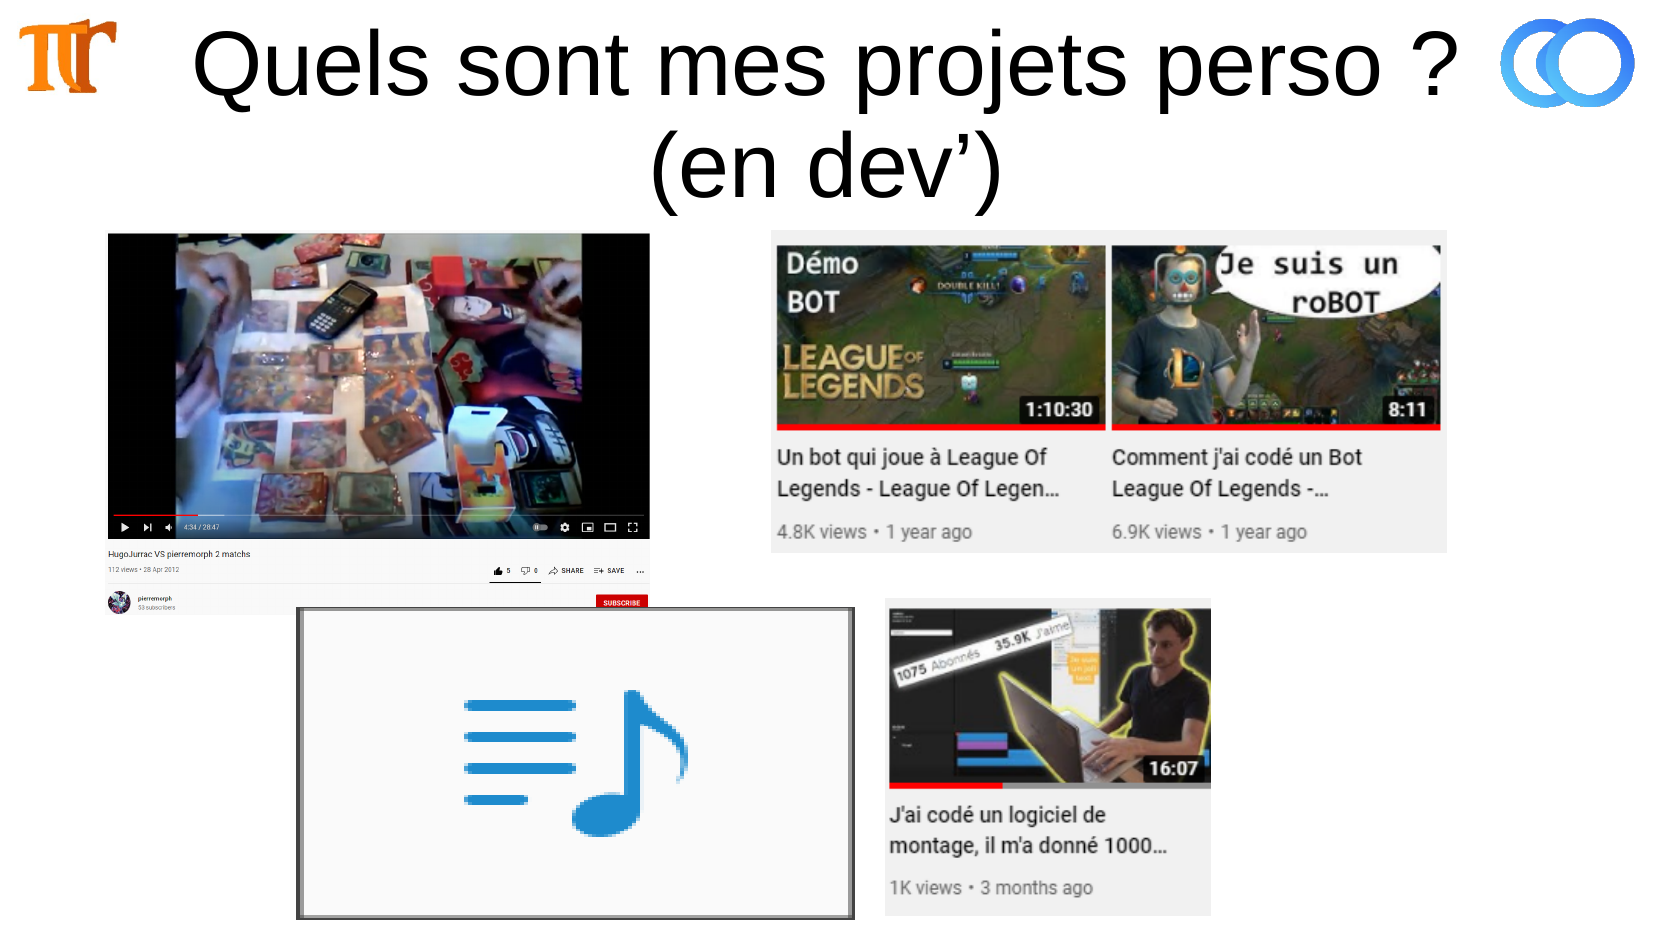

# Quels sont mes projets perso ? (en dev’)